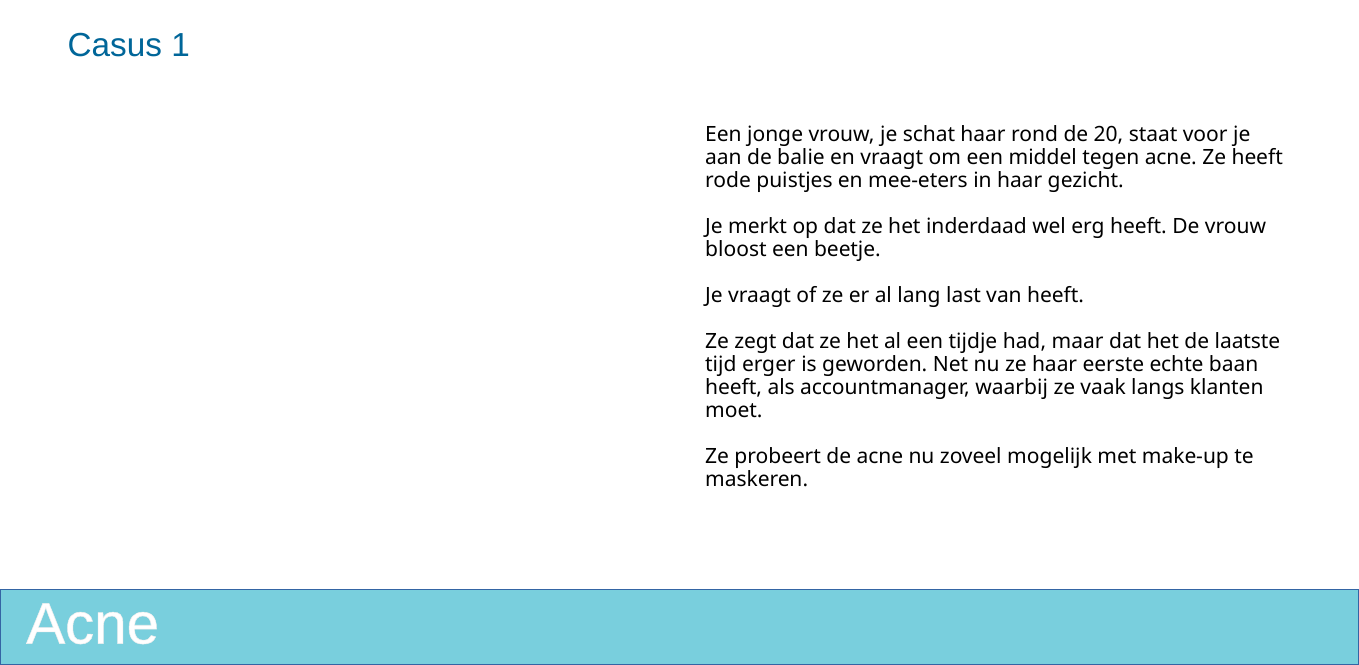

# Casus 1
Een jonge vrouw, je schat haar rond de 20, staat voor je aan de balie en vraagt om een middel tegen acne. Ze heeft rode puistjes en mee-eters in haar gezicht.
Je merkt op dat ze het inderdaad wel erg heeft. De vrouw bloost een beetje.
Je vraagt of ze er al lang last van heeft.
Ze zegt dat ze het al een tijdje had, maar dat het de laatste tijd erger is geworden. Net nu ze haar eerste echte baan heeft, als accountmanager, waarbij ze vaak langs klanten moet.
Ze probeert de acne nu zoveel mogelijk met make-up te maskeren.
Acne
september 2020